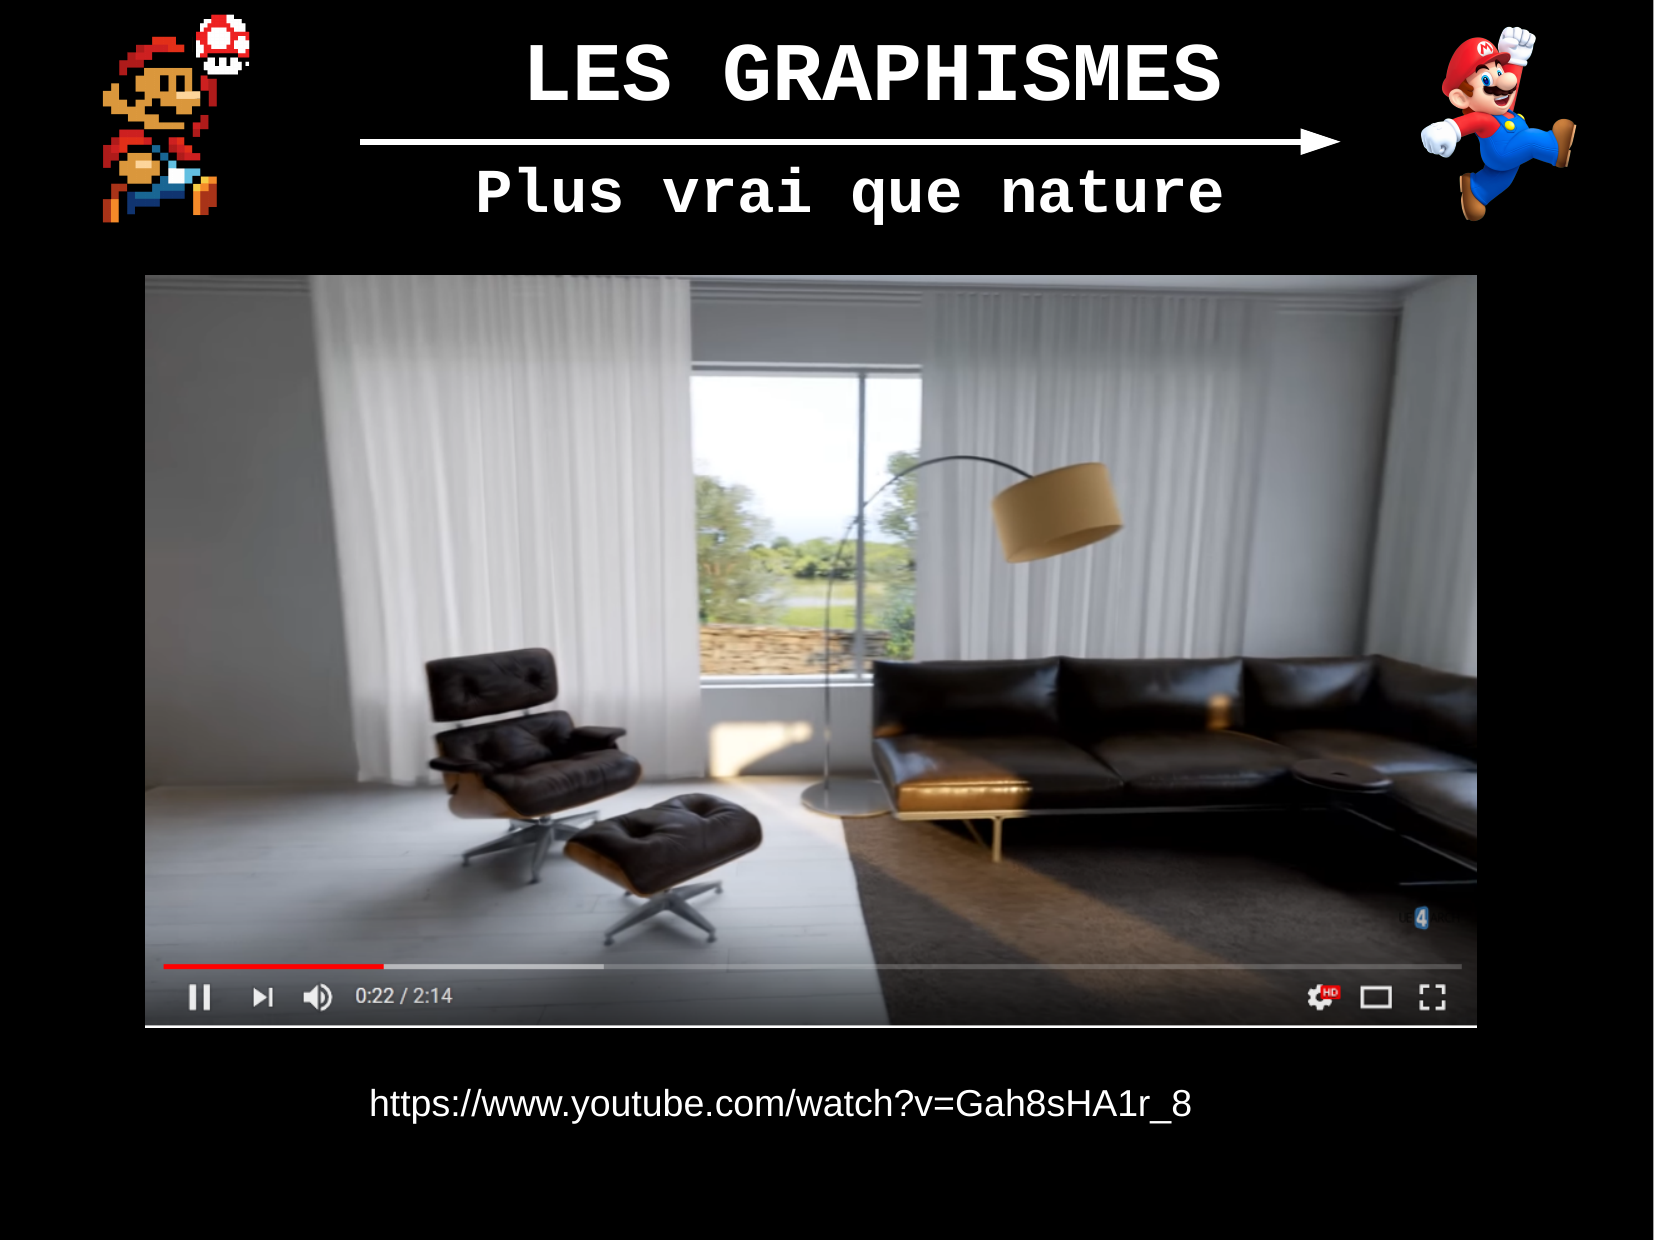

LES GRAPHISMES
Plus vrai que nature
https://www.youtube.com/watch?v=Gah8sHA1r_8